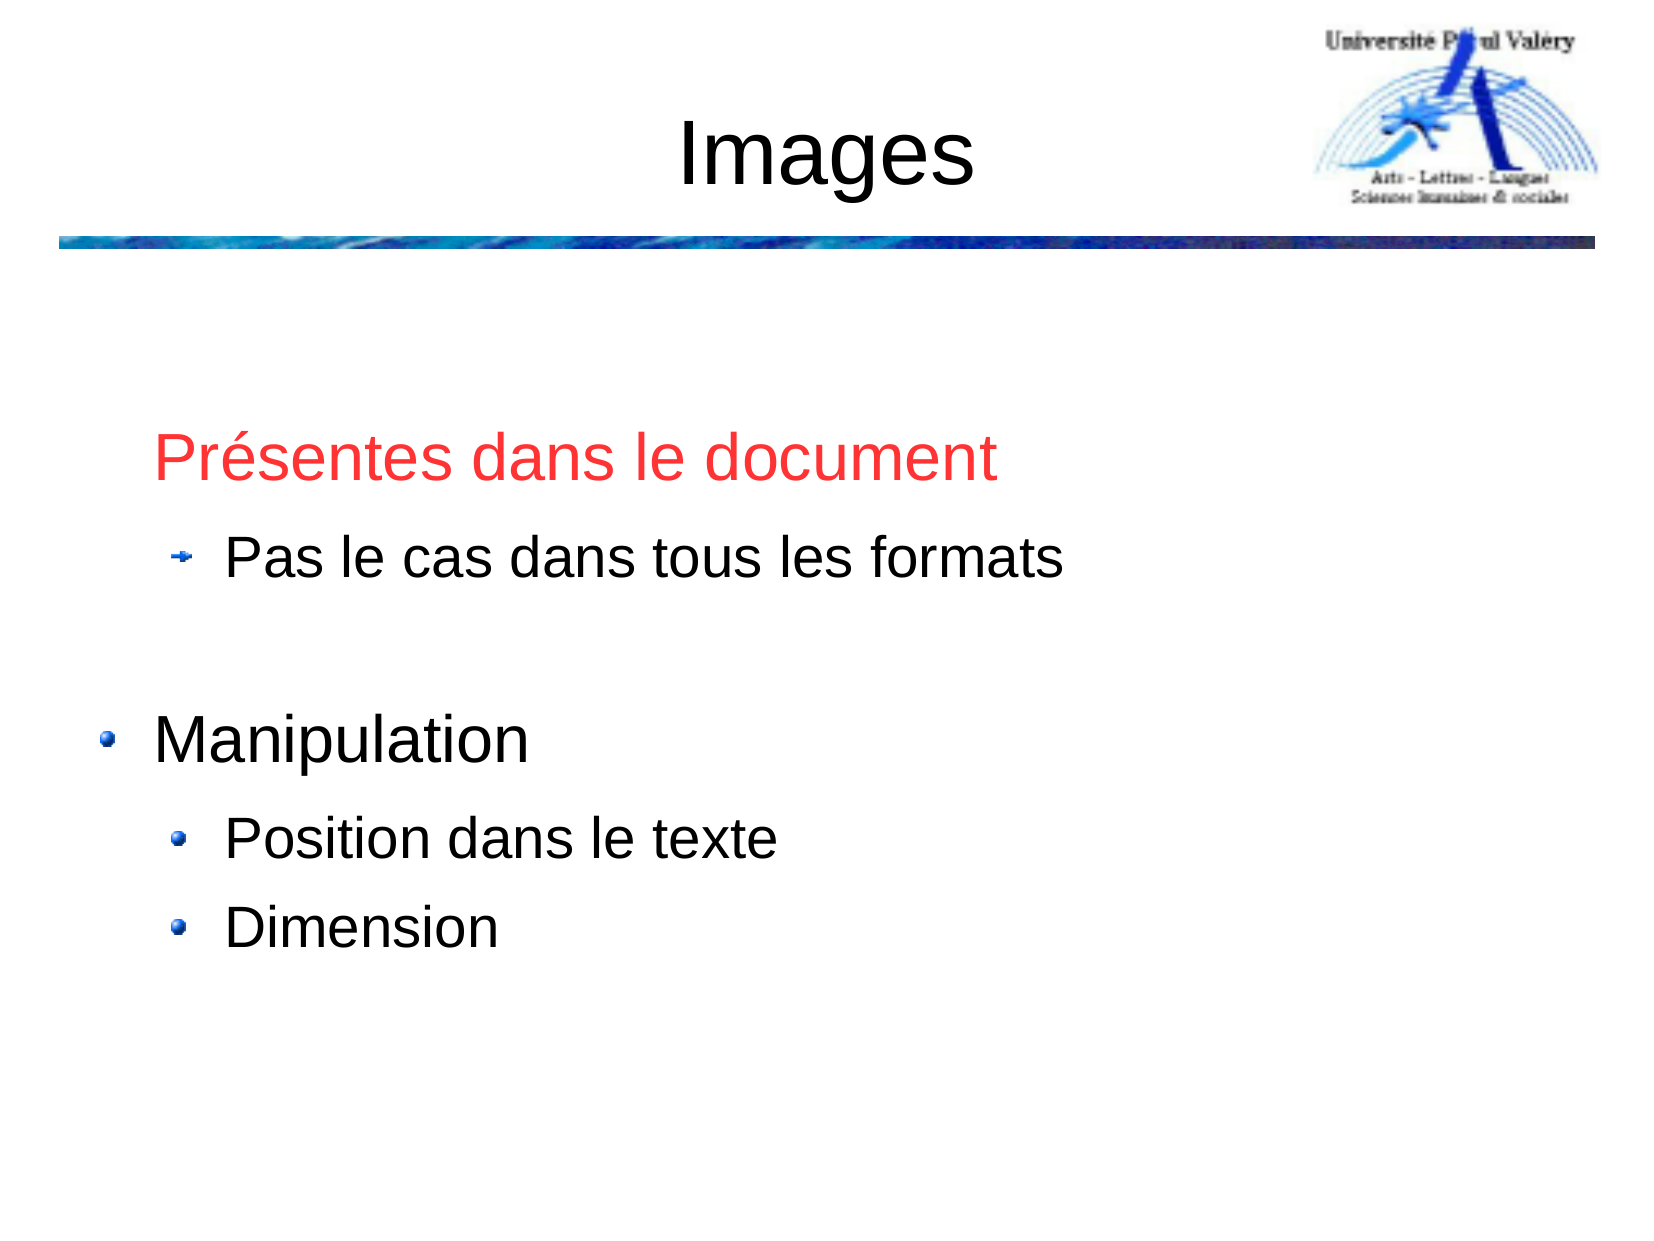

# Images
Présentes dans le document
Pas le cas dans tous les formats
Manipulation
Position dans le texte
Dimension